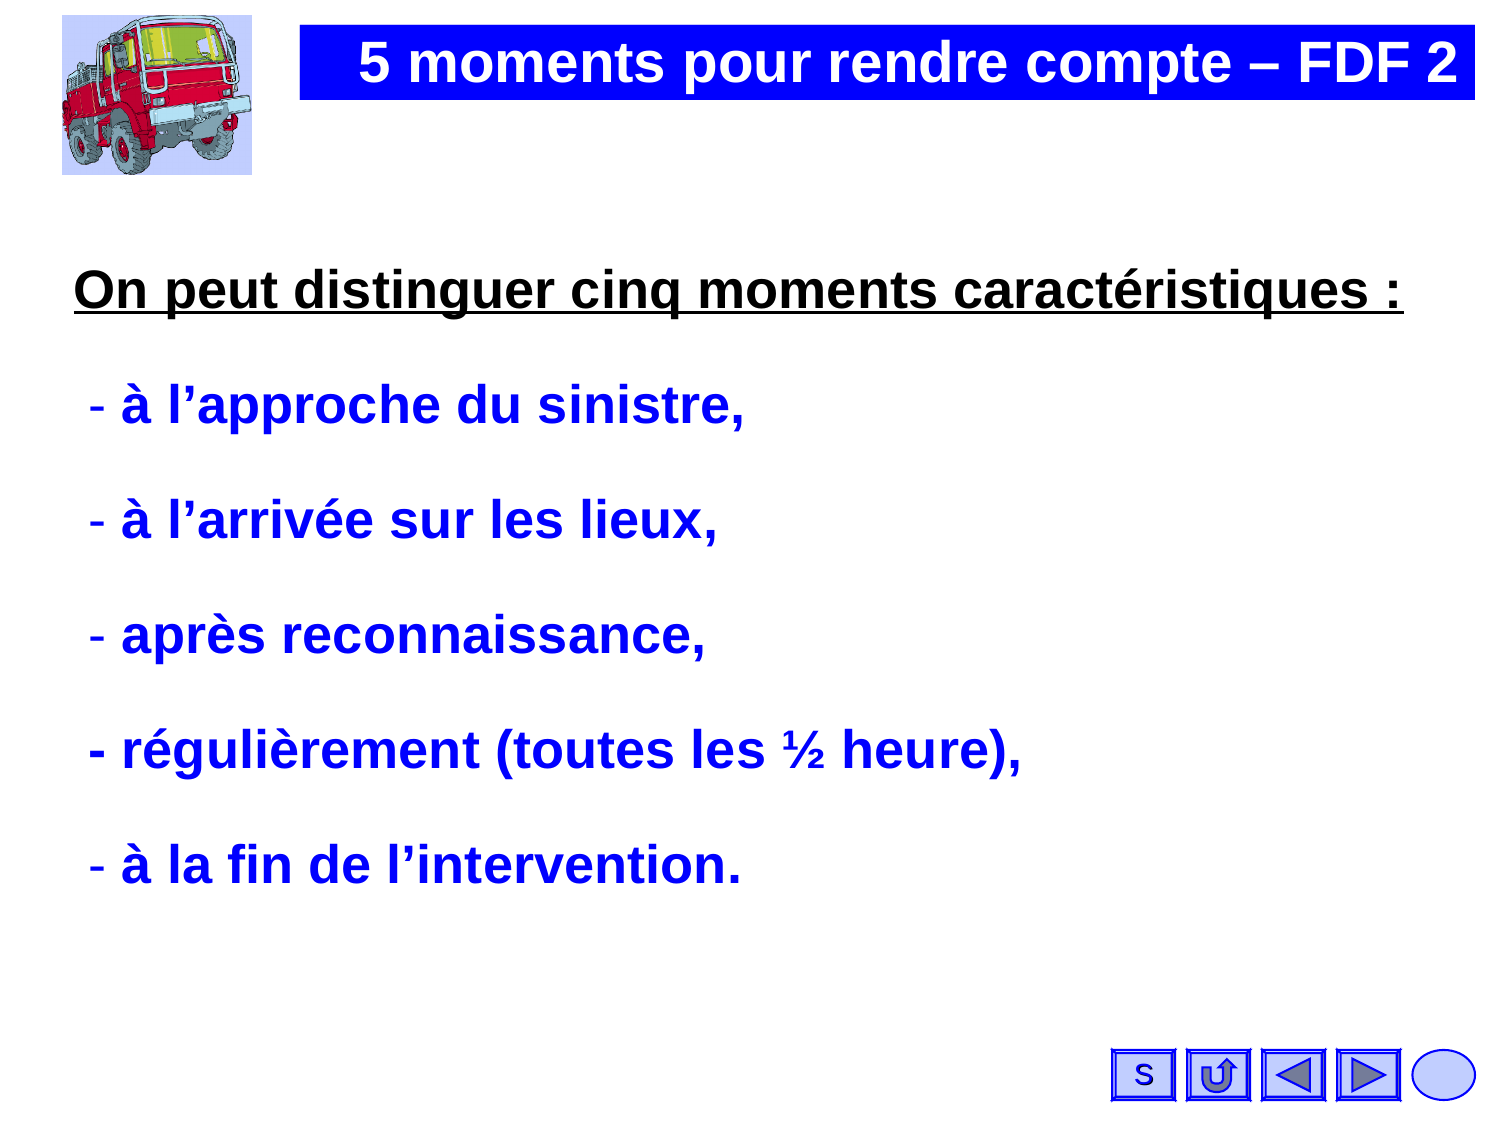

5 moments pour rendre compte – FDF 2
On peut distinguer cinq moments caractéristiques :
 - à l’approche du sinistre,
 - à l’arrivée sur les lieux,
 - après reconnaissance,
 - régulièrement (toutes les ½ heure),
 - à la fin de l’intervention.